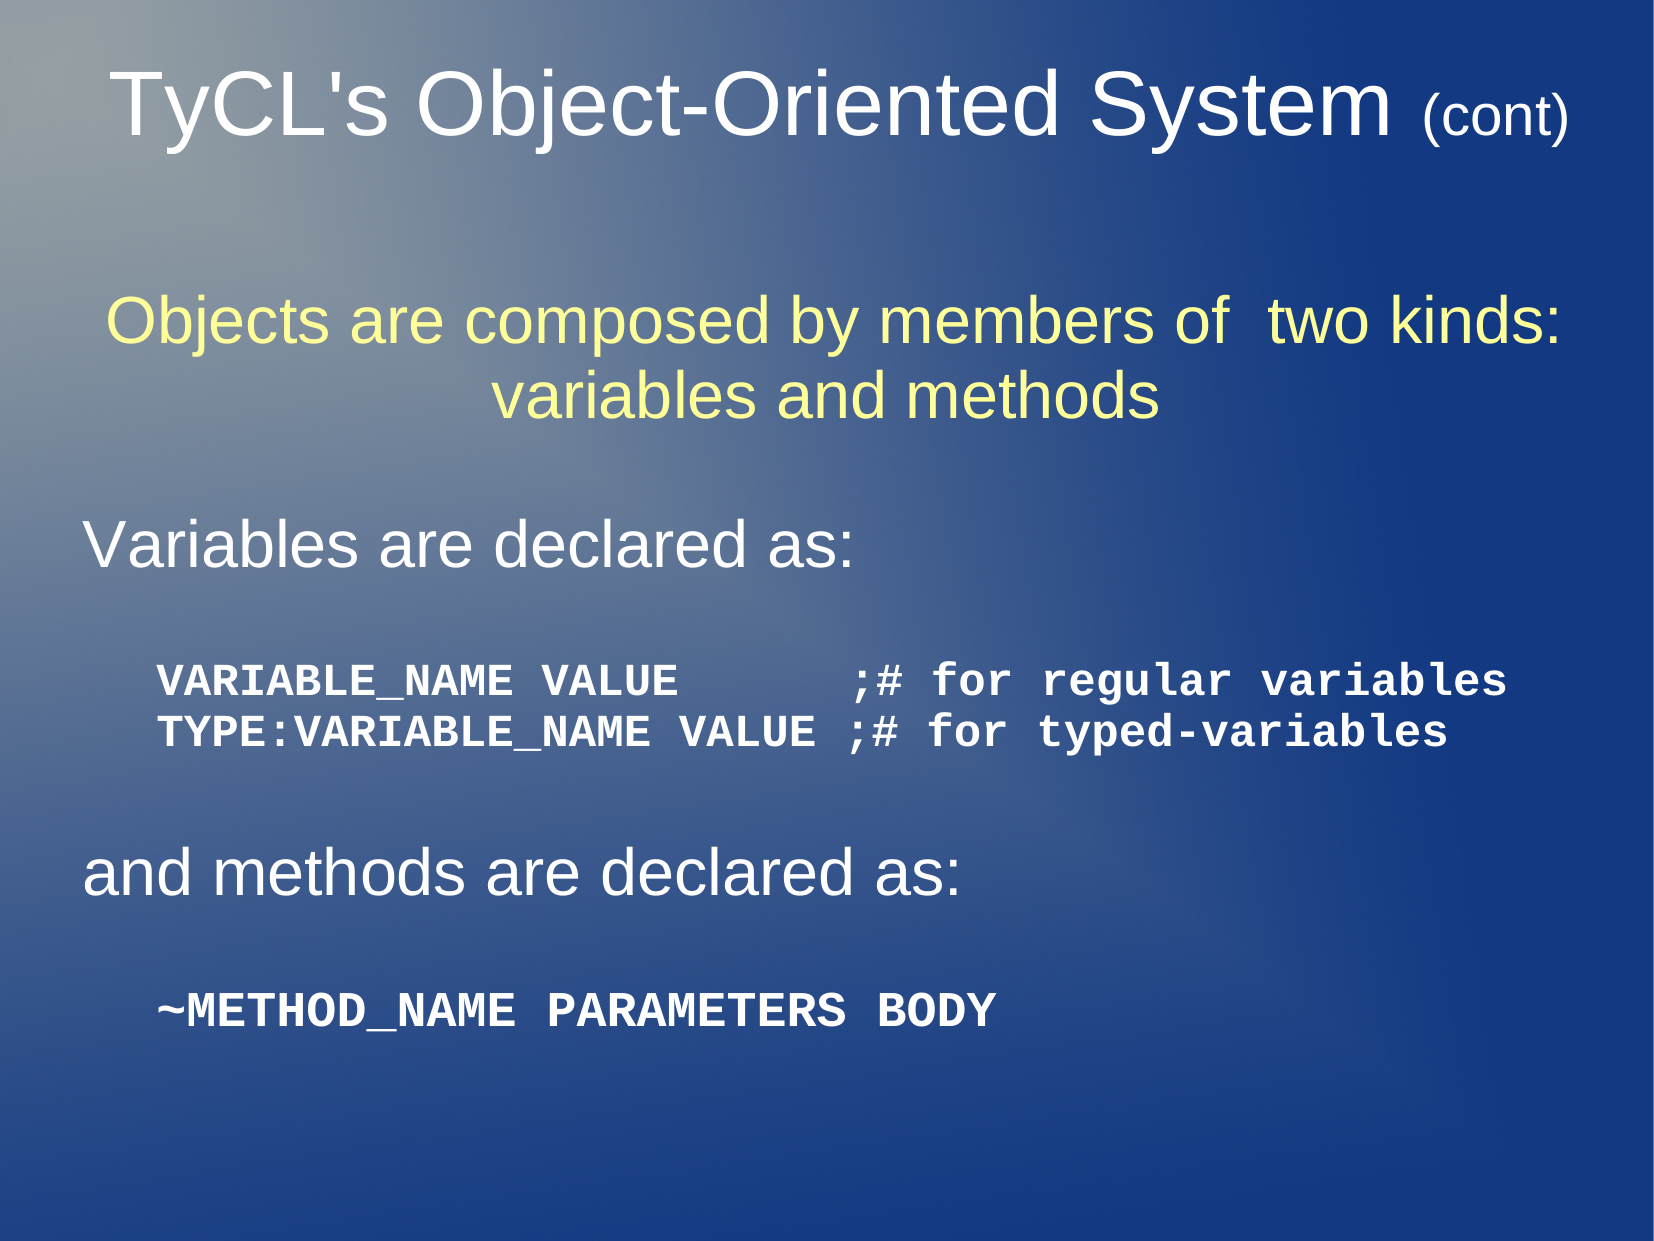

TyCL's Object-Oriented System (cont)
# Objects are composed by members of two kinds: variables and methods
Variables are declared as:
	VARIABLE_NAME VALUE 		 ;# for regular variables
	TYPE:VARIABLE_NAME VALUE ;# for typed-variables
and methods are declared as:
	~METHOD_NAME PARAMETERS BODY